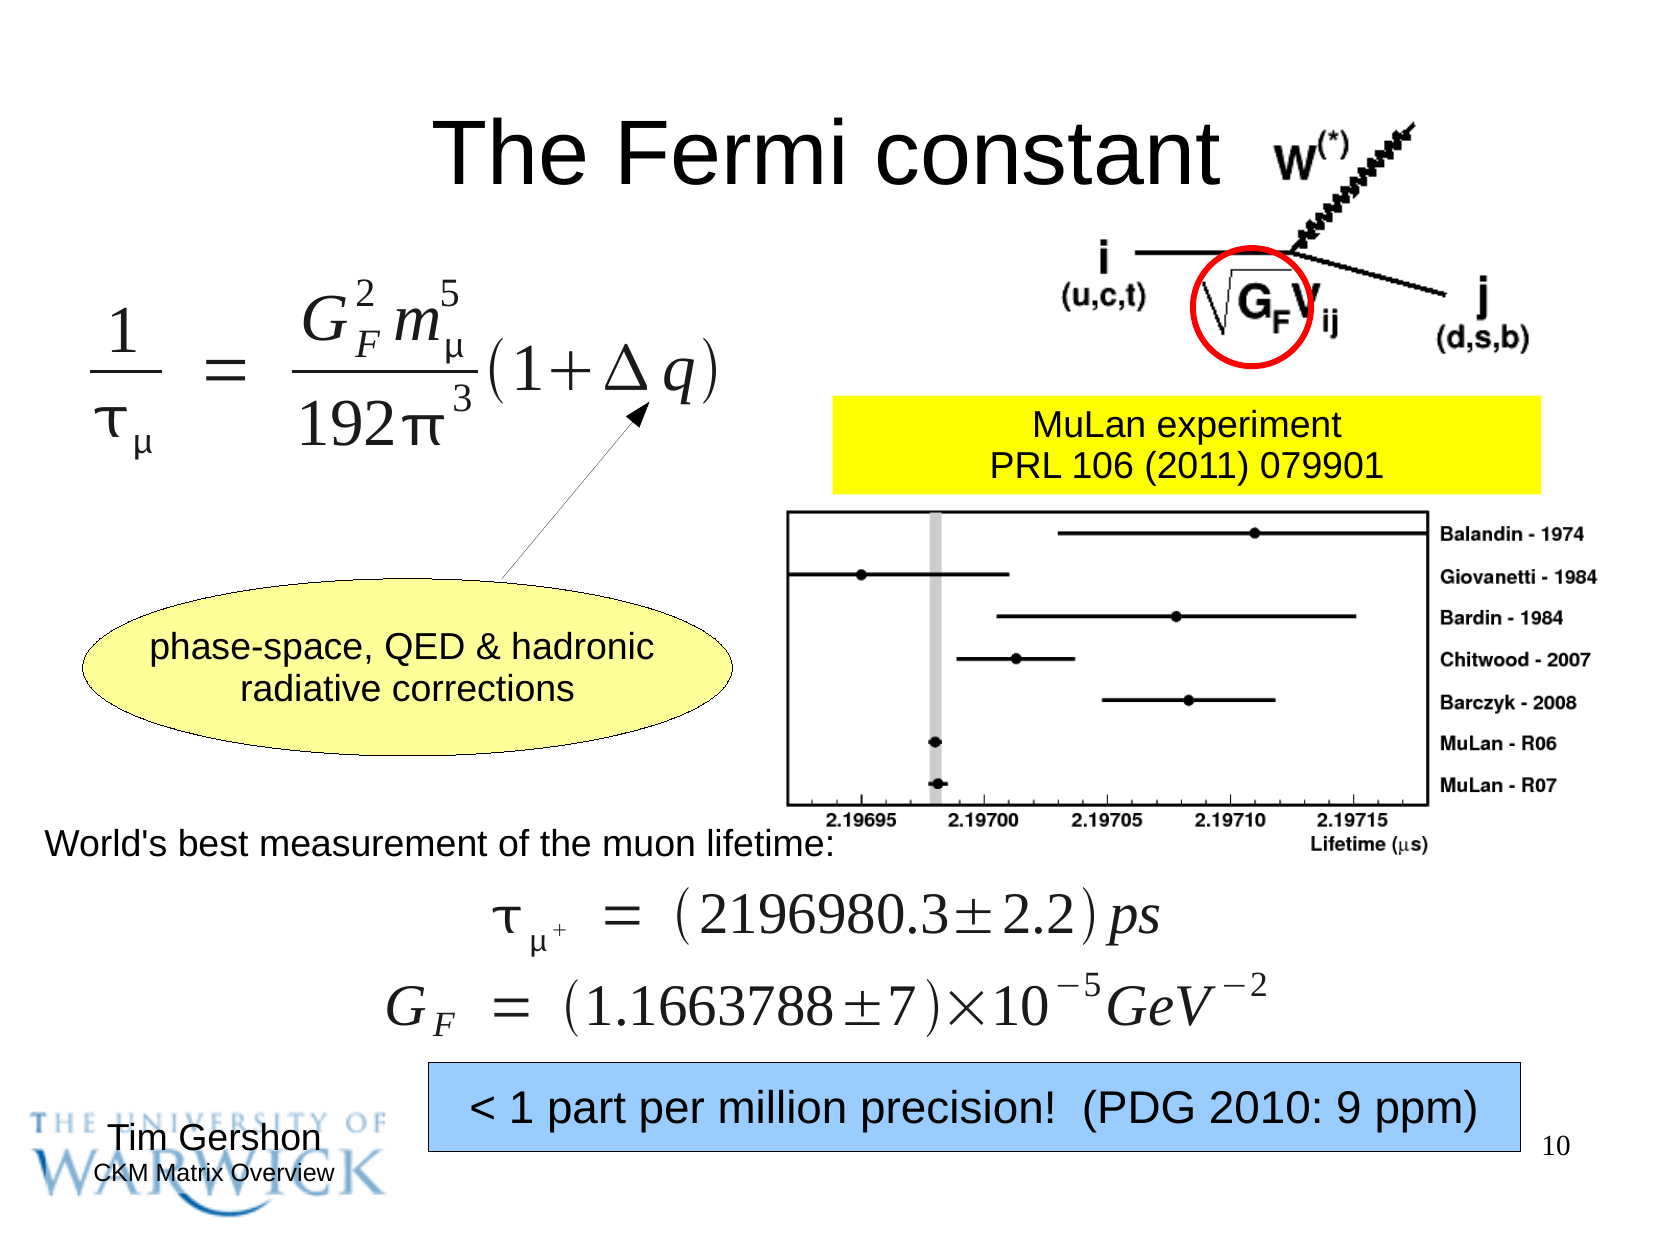

# The Fermi constant
MuLan experiment
PRL 106 (2011) 079901
phase-space, QED & hadronic
radiative corrections
World's best measurement of the muon lifetime:
< 1 part per million precision! (PDG 2010: 9 ppm)
Tim Gershon
CKM Matrix Overview
10